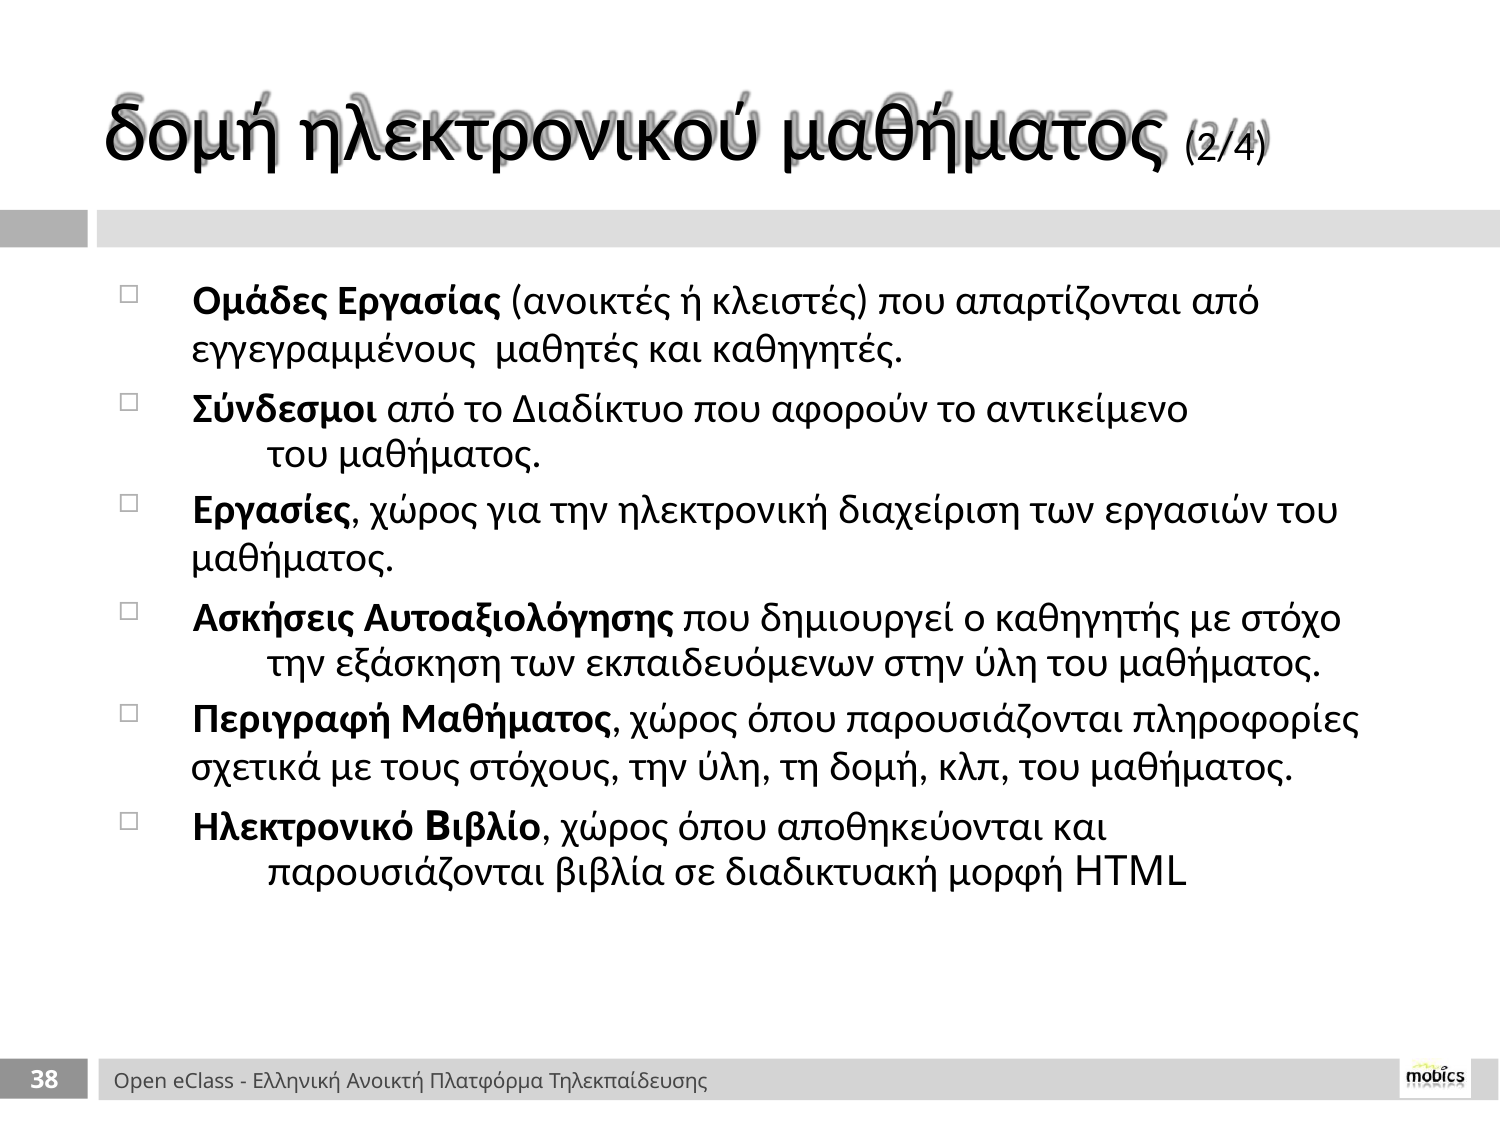

# δομή ηλεκτρονικού μαθήματος (2/4)
Ομάδες Εργασίας (ανοικτές ή κλειστές) που απαρτίζονται από
εγγεγραμμένους μαθητές και καθηγητές.
Σύνδεσμοι από το Διαδίκτυο που αφορούν το αντικείμενο του μαθήματος.
Εργασίες, χώρος για την ηλεκτρονική διαχείριση των εργασιών του
μαθήματος.
Ασκήσεις Αυτοαξιολόγησης που δημιουργεί ο καθηγητής με στόχο την εξάσκηση των εκπαιδευόμενων στην ύλη του μαθήματος.
Περιγραφή Μαθήματος, χώρος όπου παρουσιάζονται πληροφορίες
σχετικά με τους στόχους, την ύλη, τη δομή, κλπ, του μαθήματος.
Ηλεκτρονικό Bιβλίο, χώρος όπου αποθηκεύονται και παρουσιάζονται βιβλία σε διαδικτυακή μορφή HTML
38
Open eClass - Ελληνική Ανοικτή Πλατφόρμα Τηλεκπαίδευσης